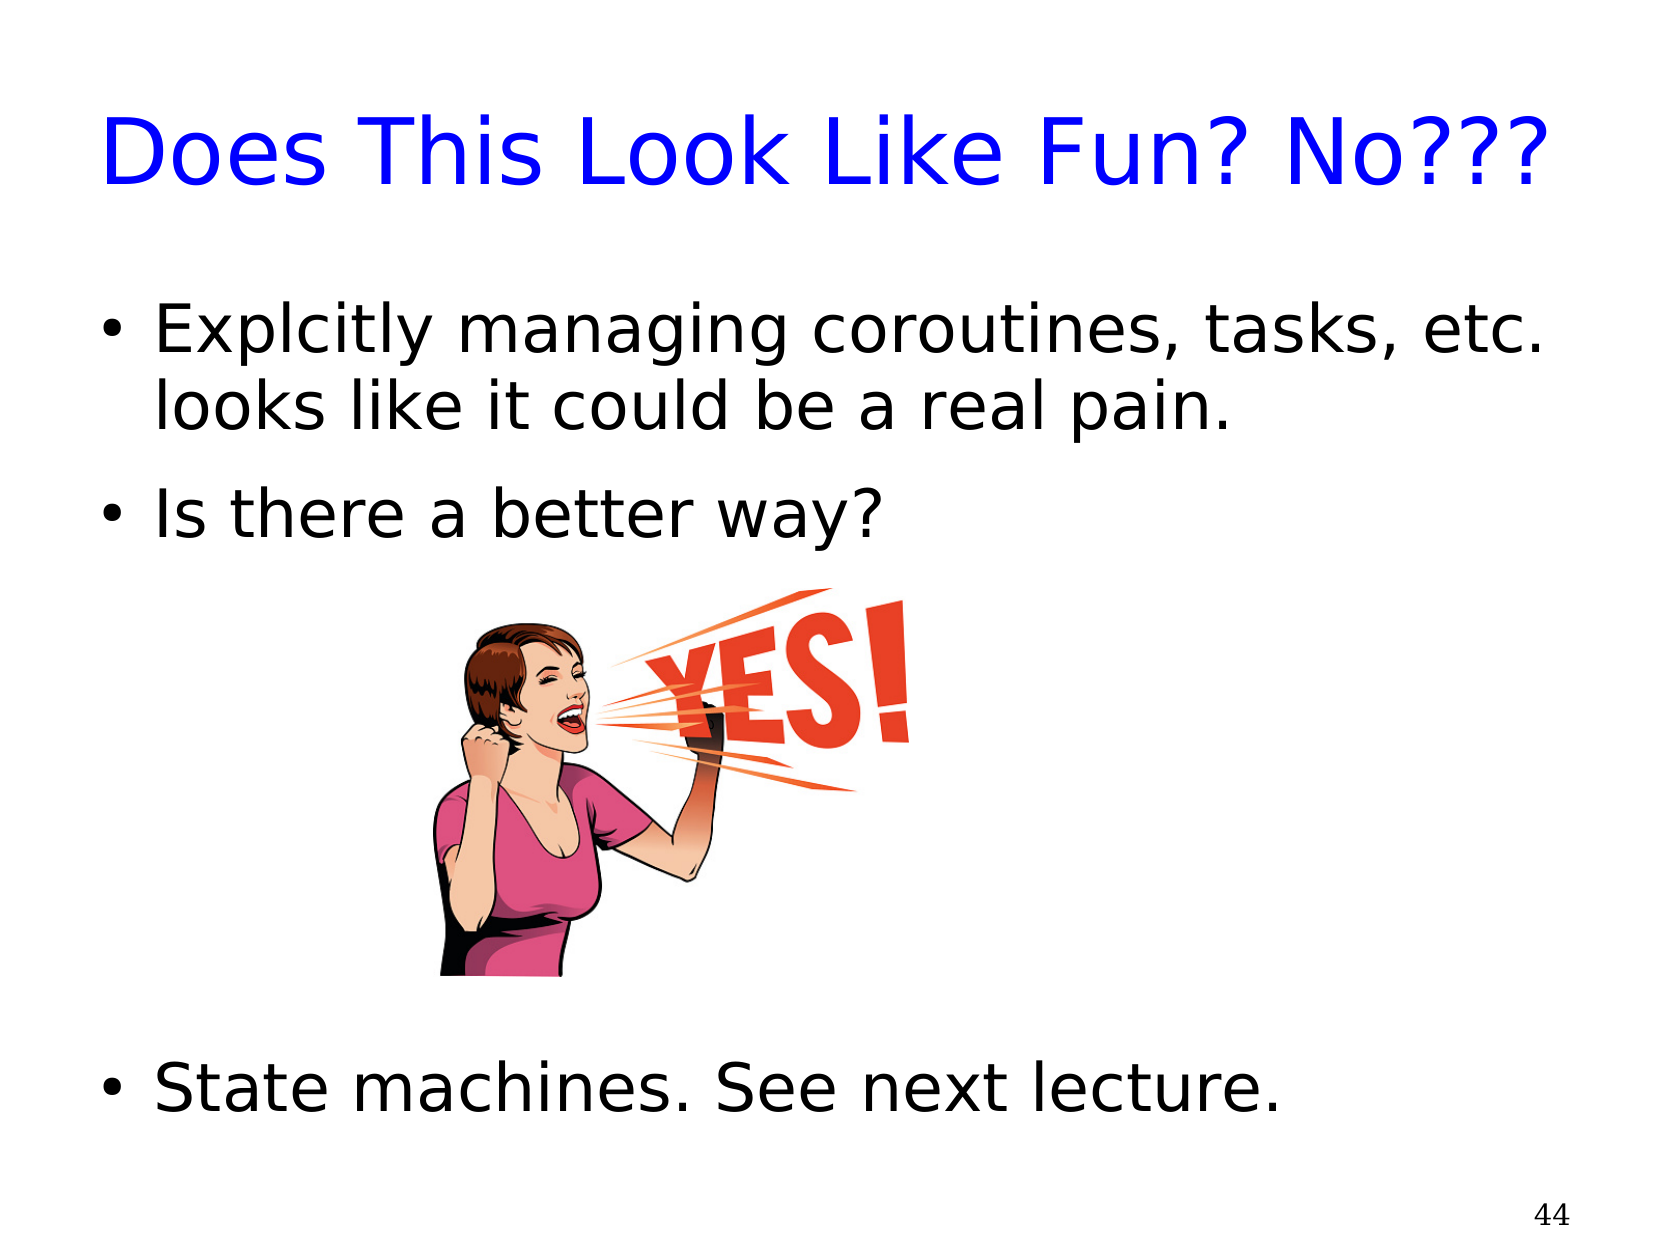

# Does This Look Like Fun? No???
Explcitly managing coroutines, tasks, etc. looks like it could be a real pain.
Is there a better way?
State machines. See next lecture.
44